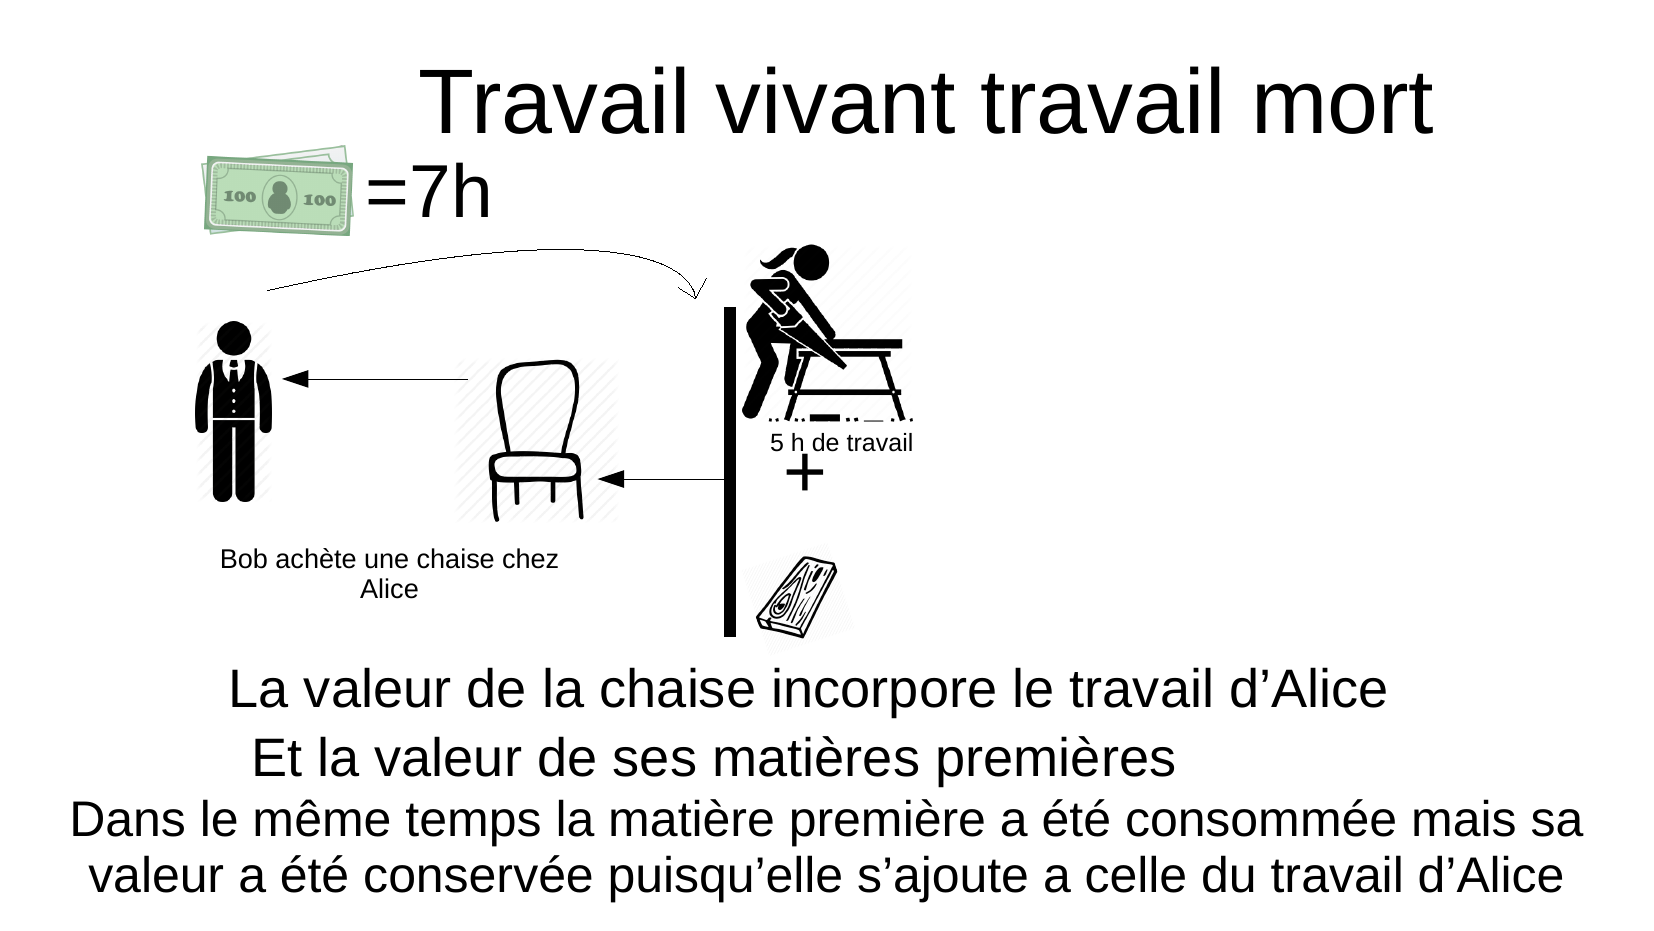

# Travail vivant travail mort
=7h
5 h de travail
+
Bob achète une chaise chez Alice
La valeur de la chaise incorpore le travail d’Alice
Et la valeur de ses matières premières
Dans le même temps la matière première a été consommée mais sa valeur a été conservée puisqu’elle s’ajoute a celle du travail d’Alice